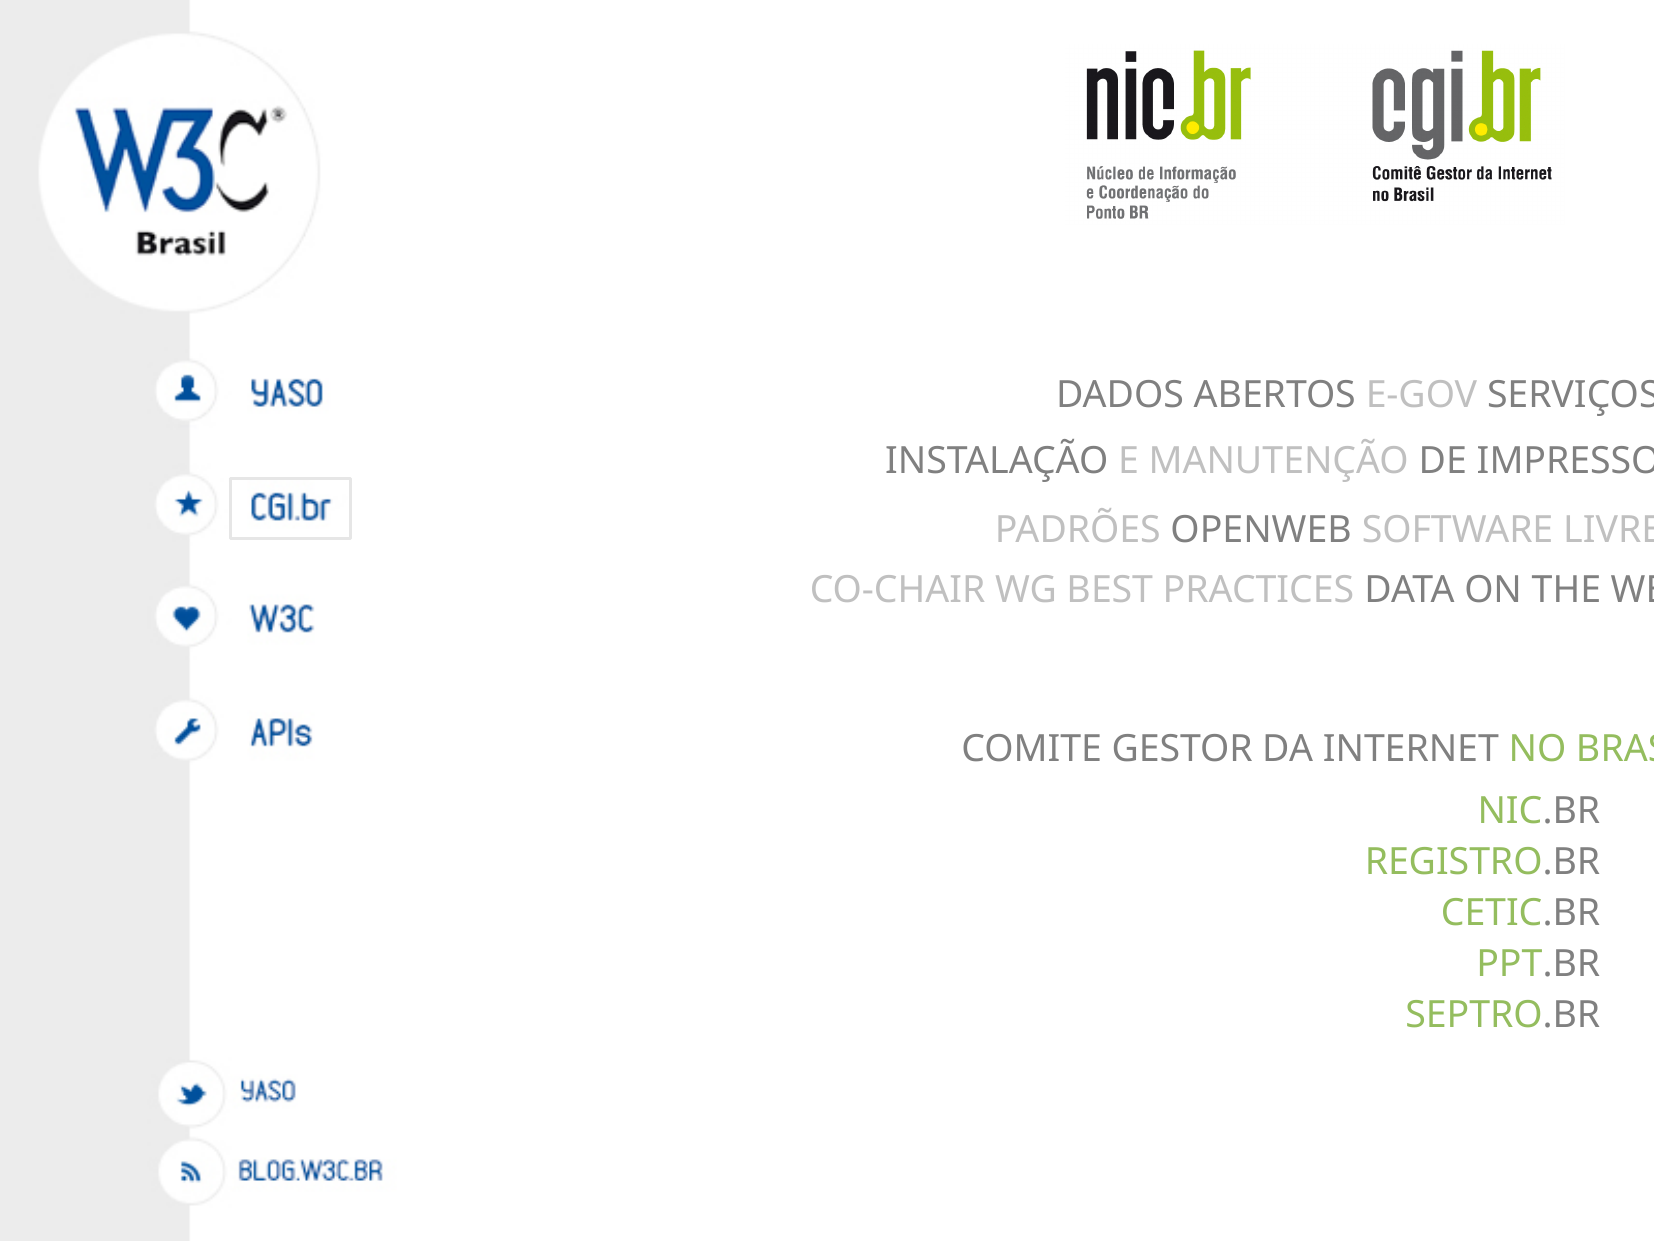

DADOS ABERTOS E-GOV SERVIÇOS
INSTALAÇÃO E MANUTENÇÃO DE IMPRESSORAS
PADRÕES OPENWEB SOFTWARE LIVRE
CO-CHAIR WG BEST PRACTICES DATA ON THE WEB
COMITE GESTOR DA INTERNET NO BRASIL
NIC.BR
REGISTRO.BR
CETIC.BR
PPT.BR
SEPTRO.BR